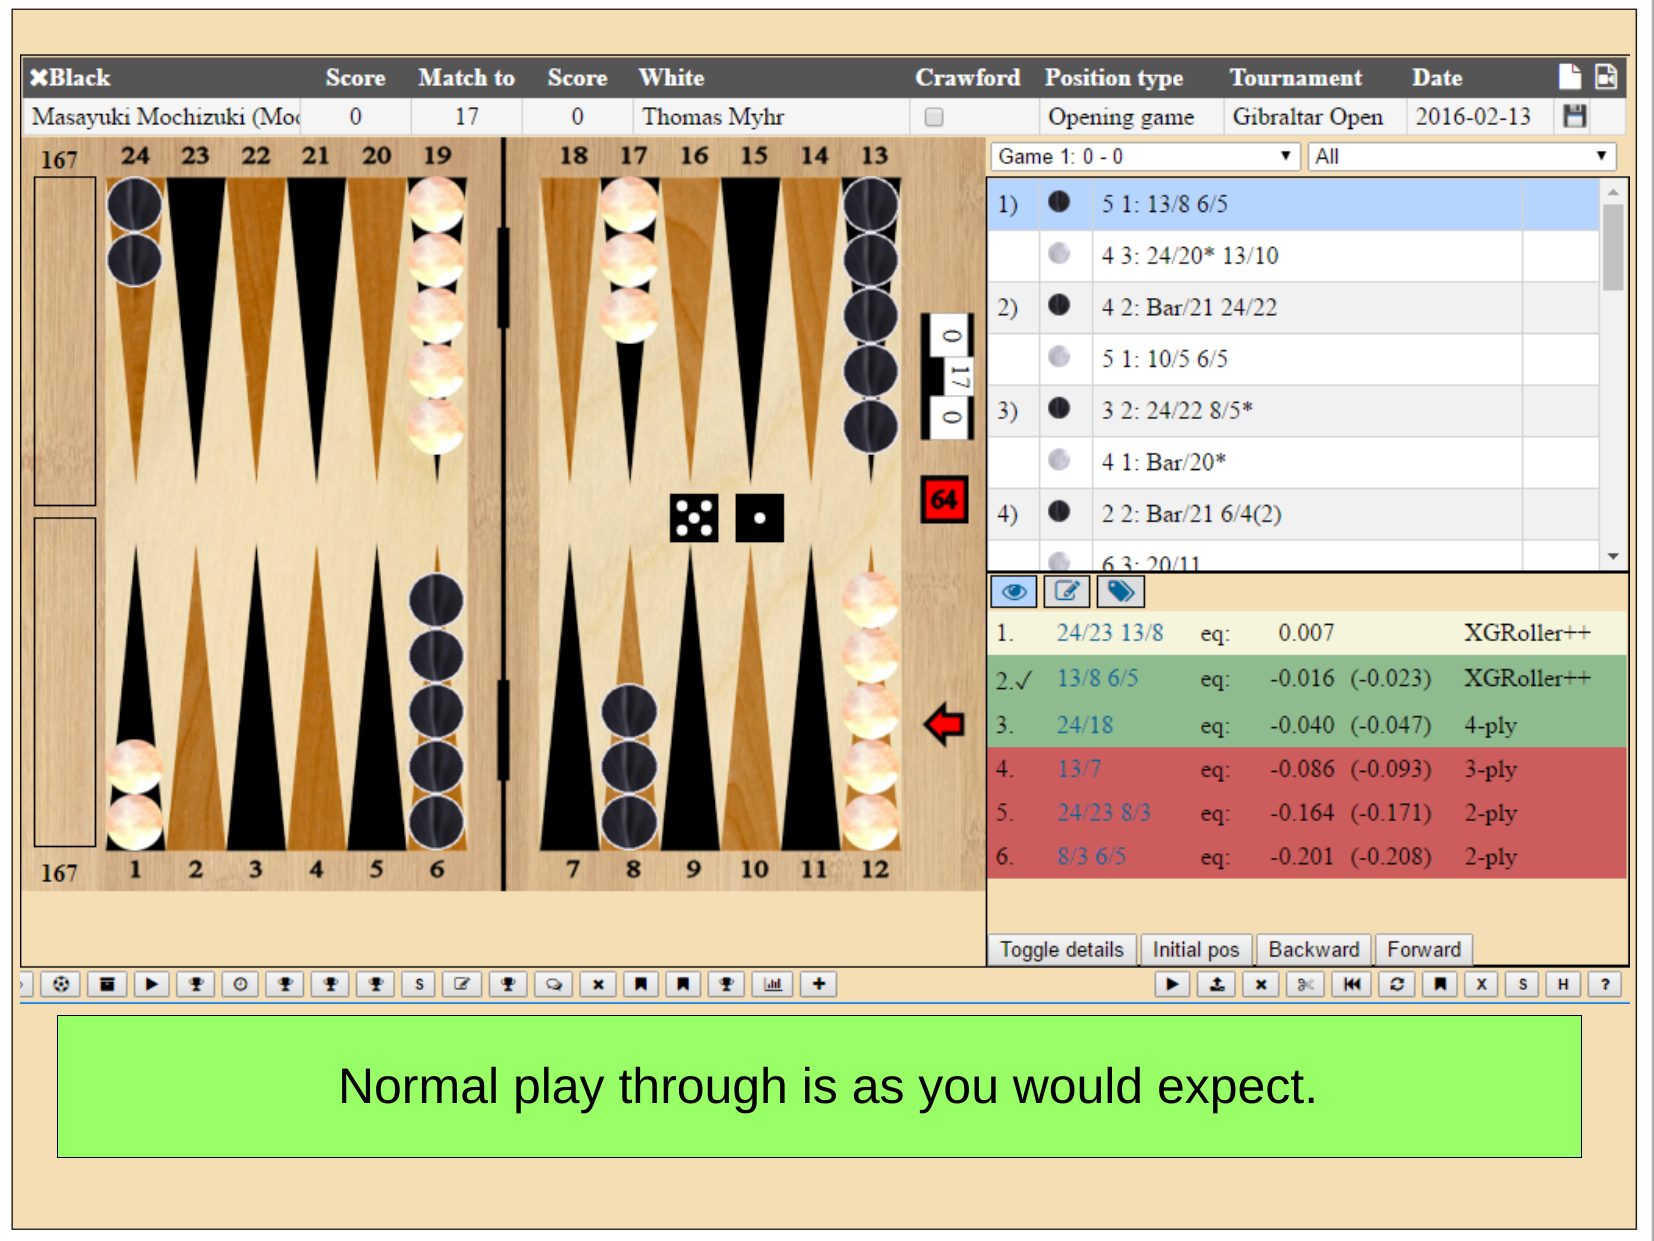

# Backgammon Studio
Normal play through is as you would expect.